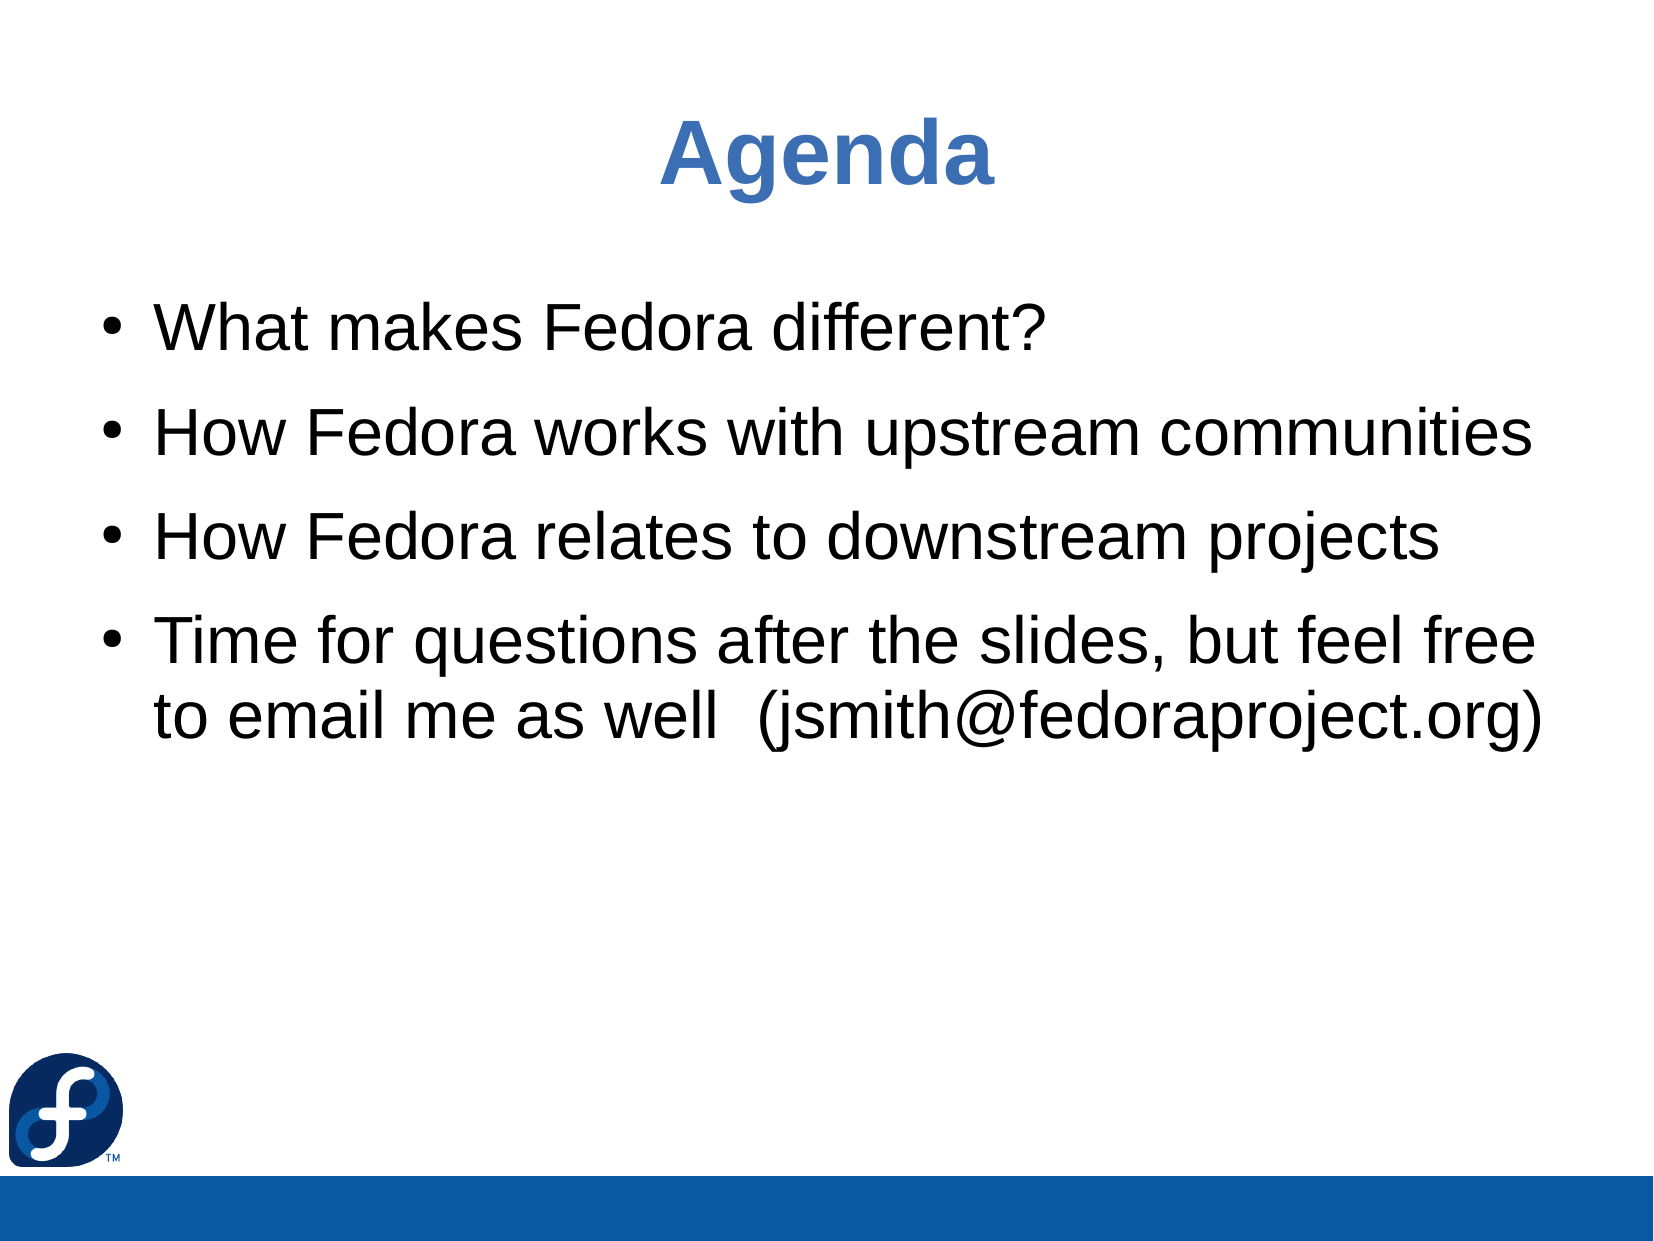

# Agenda
What makes Fedora different?
How Fedora works with upstream communities
How Fedora relates to downstream projects
Time for questions after the slides, but feel free to email me as well (jsmith@fedoraproject.org)